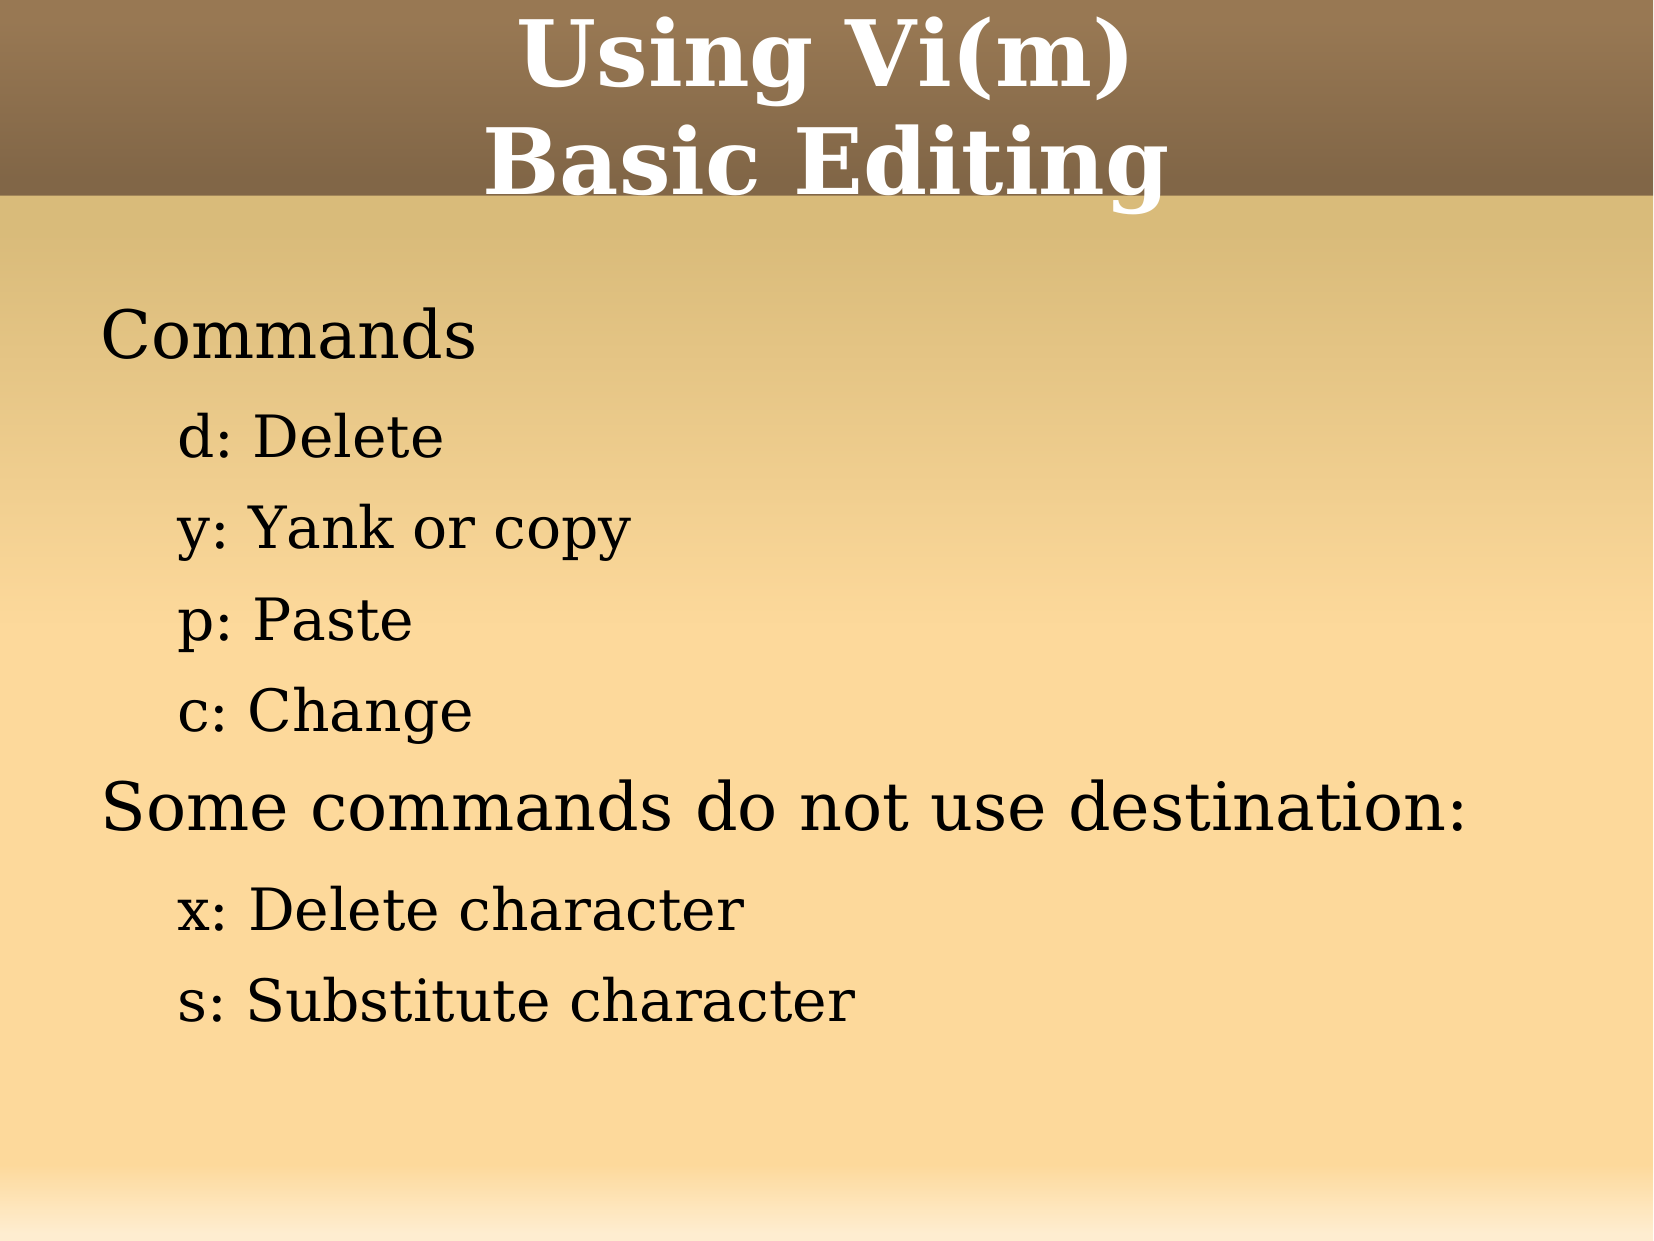

# Using Vi(m) Basic Editing
Commands
d: Delete
y: Yank or copy
p: Paste
c: Change
Some commands do not use destination:
x: Delete character
s: Substitute character